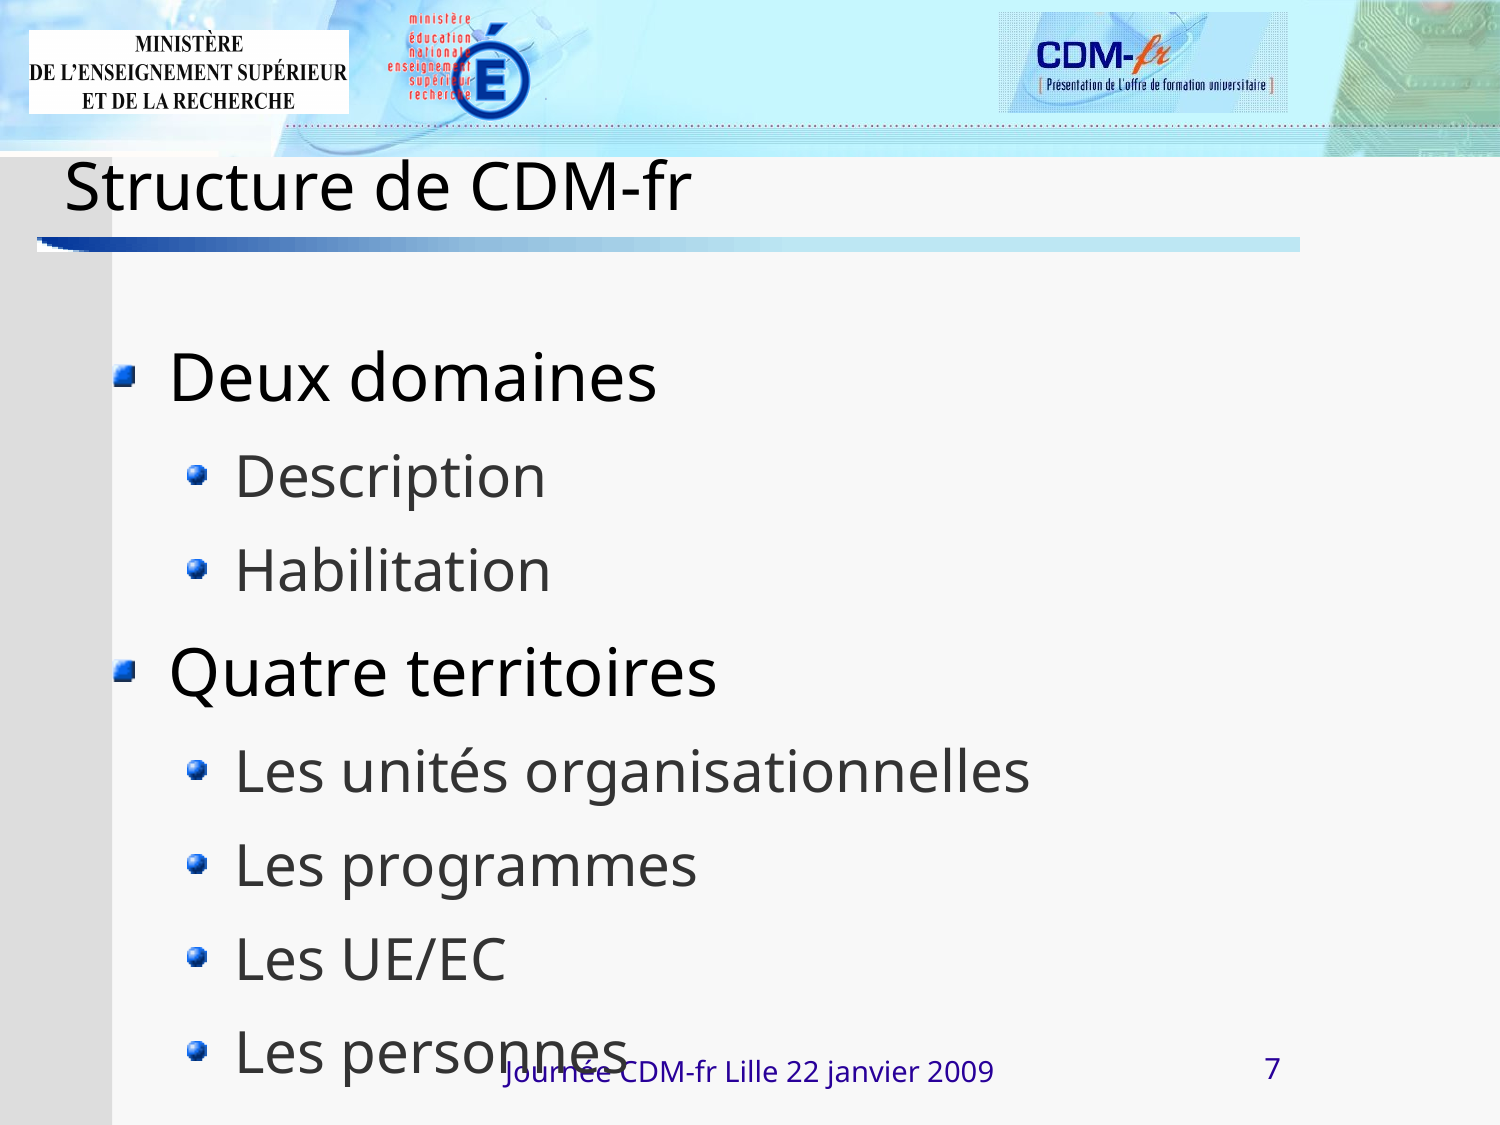

# Structure de CDM-fr
Deux domaines
Description
Habilitation
Quatre territoires
Les unités organisationnelles
Les programmes
Les UE/EC
Les personnes
Journée C2i-1, Paris 16 déc 2004
7